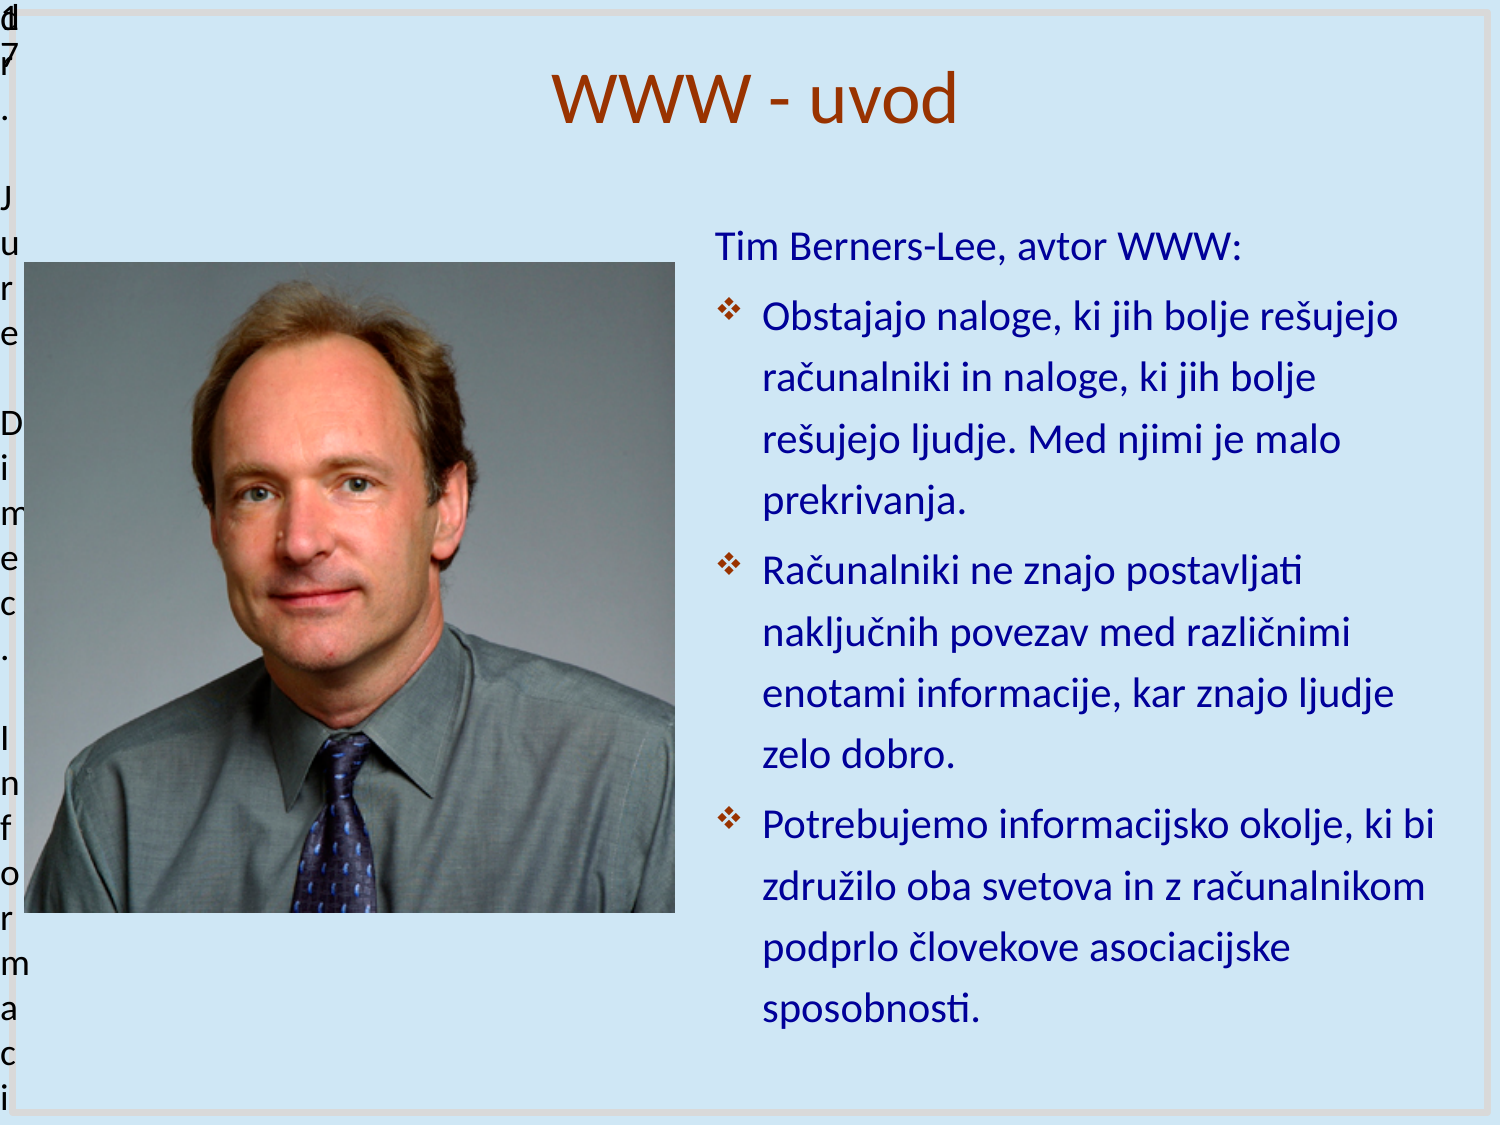

dr. Jure Dimec. Informacijski viri na Internetu (2011 / 12). Predspletne storitve 3.
# WWW - uvod
Tim Berners-Lee, avtor WWW:
Obstajajo naloge, ki jih bolje rešujejo računalniki in naloge, ki jih bolje rešujejo ljudje. Med njimi je malo prekrivanja.
Računalniki ne znajo postavljati naključnih povezav med različnimi enotami informacije, kar znajo ljudje zelo dobro.
Potrebujemo informacijsko okolje, ki bi združilo oba svetova in z računalnikom podprlo človekove asociacijske sposobnosti.